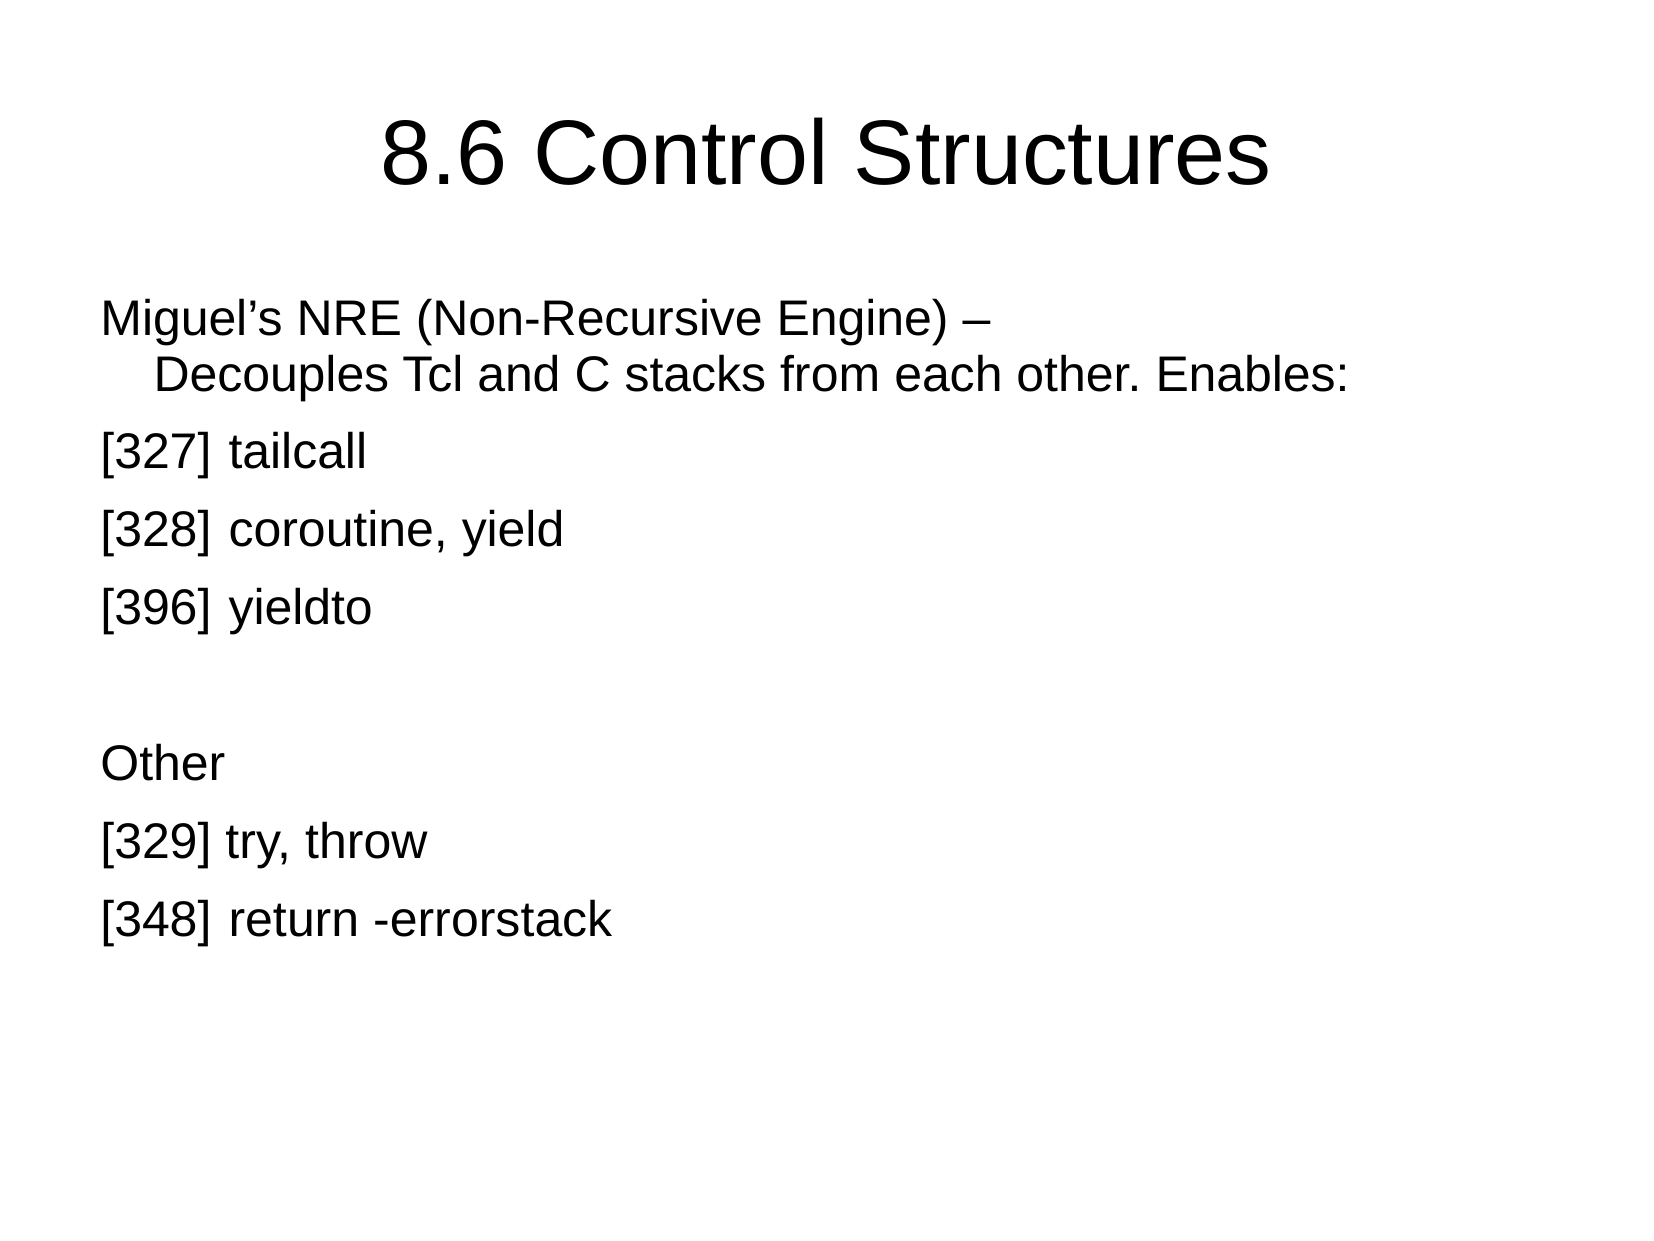

# 8.6 Control Structures
Miguel’s NRE (Non-Recursive Engine) –
Decouples Tcl and C stacks from each other. Enables:
[327]	tailcall
[328]	coroutine, yield
[396]	yieldto
Other
[329] try, throw
[348]	return -errorstack